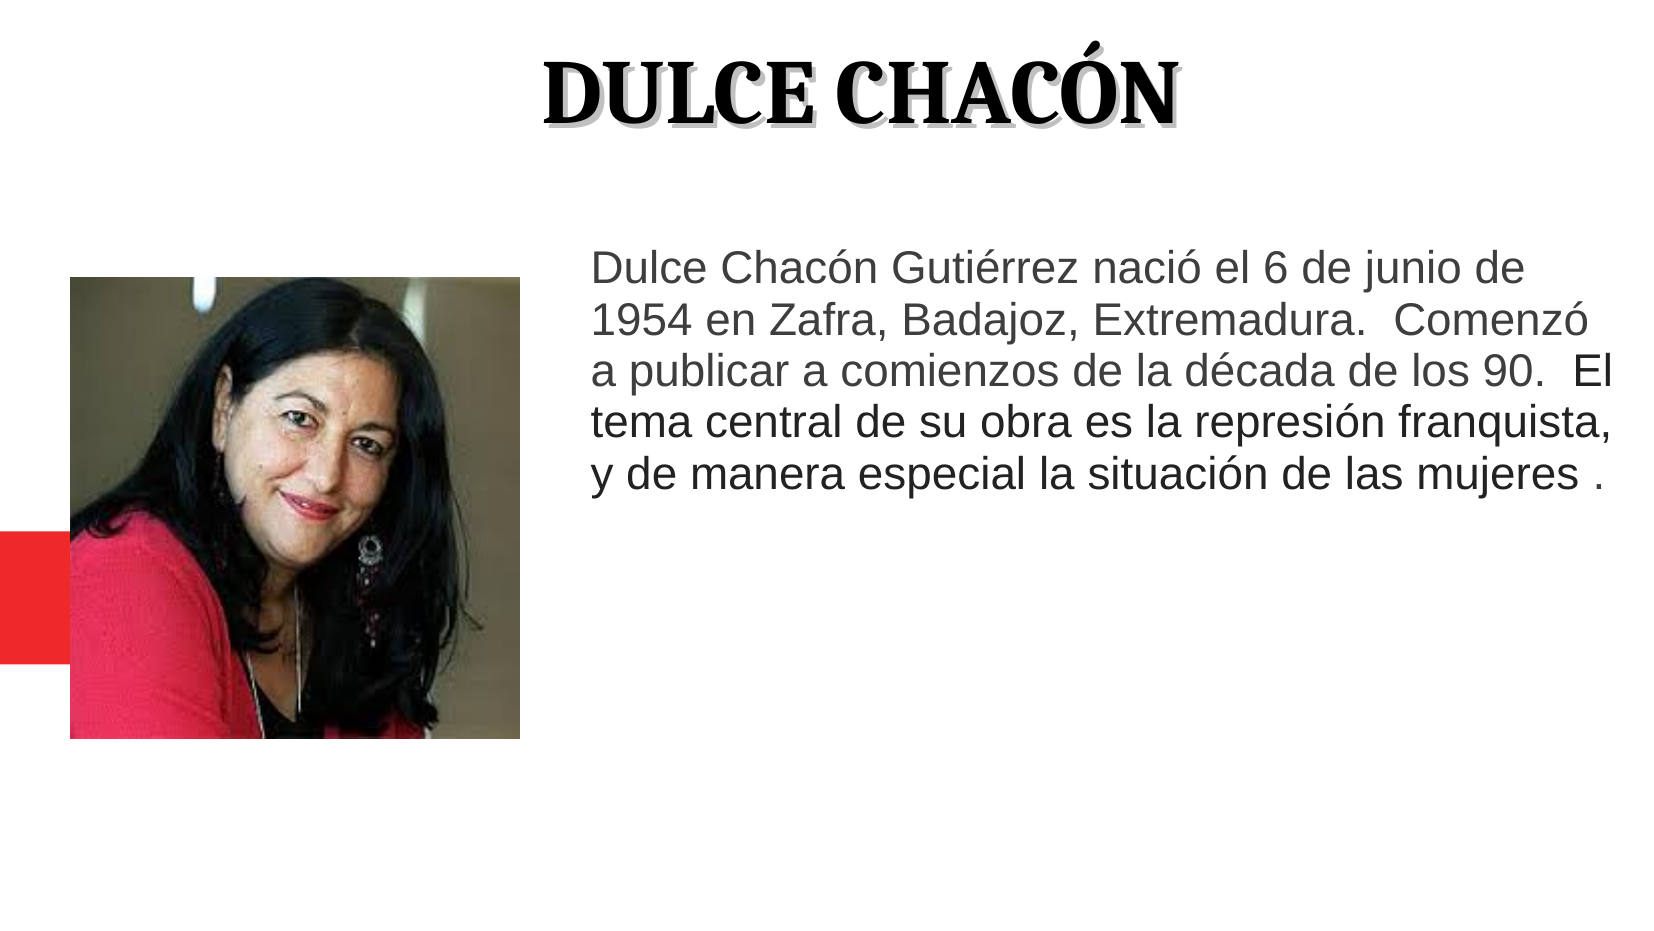

# DULCE CHACÓN
Dulce Chacón Gutiérrez nació el 6 de junio de 1954 en Zafra, Badajoz, Extremadura. Comenzó a publicar a comienzos de la década de los 90. El tema central de su obra es la represión franquista, y de manera especial la situación de las mujeres .